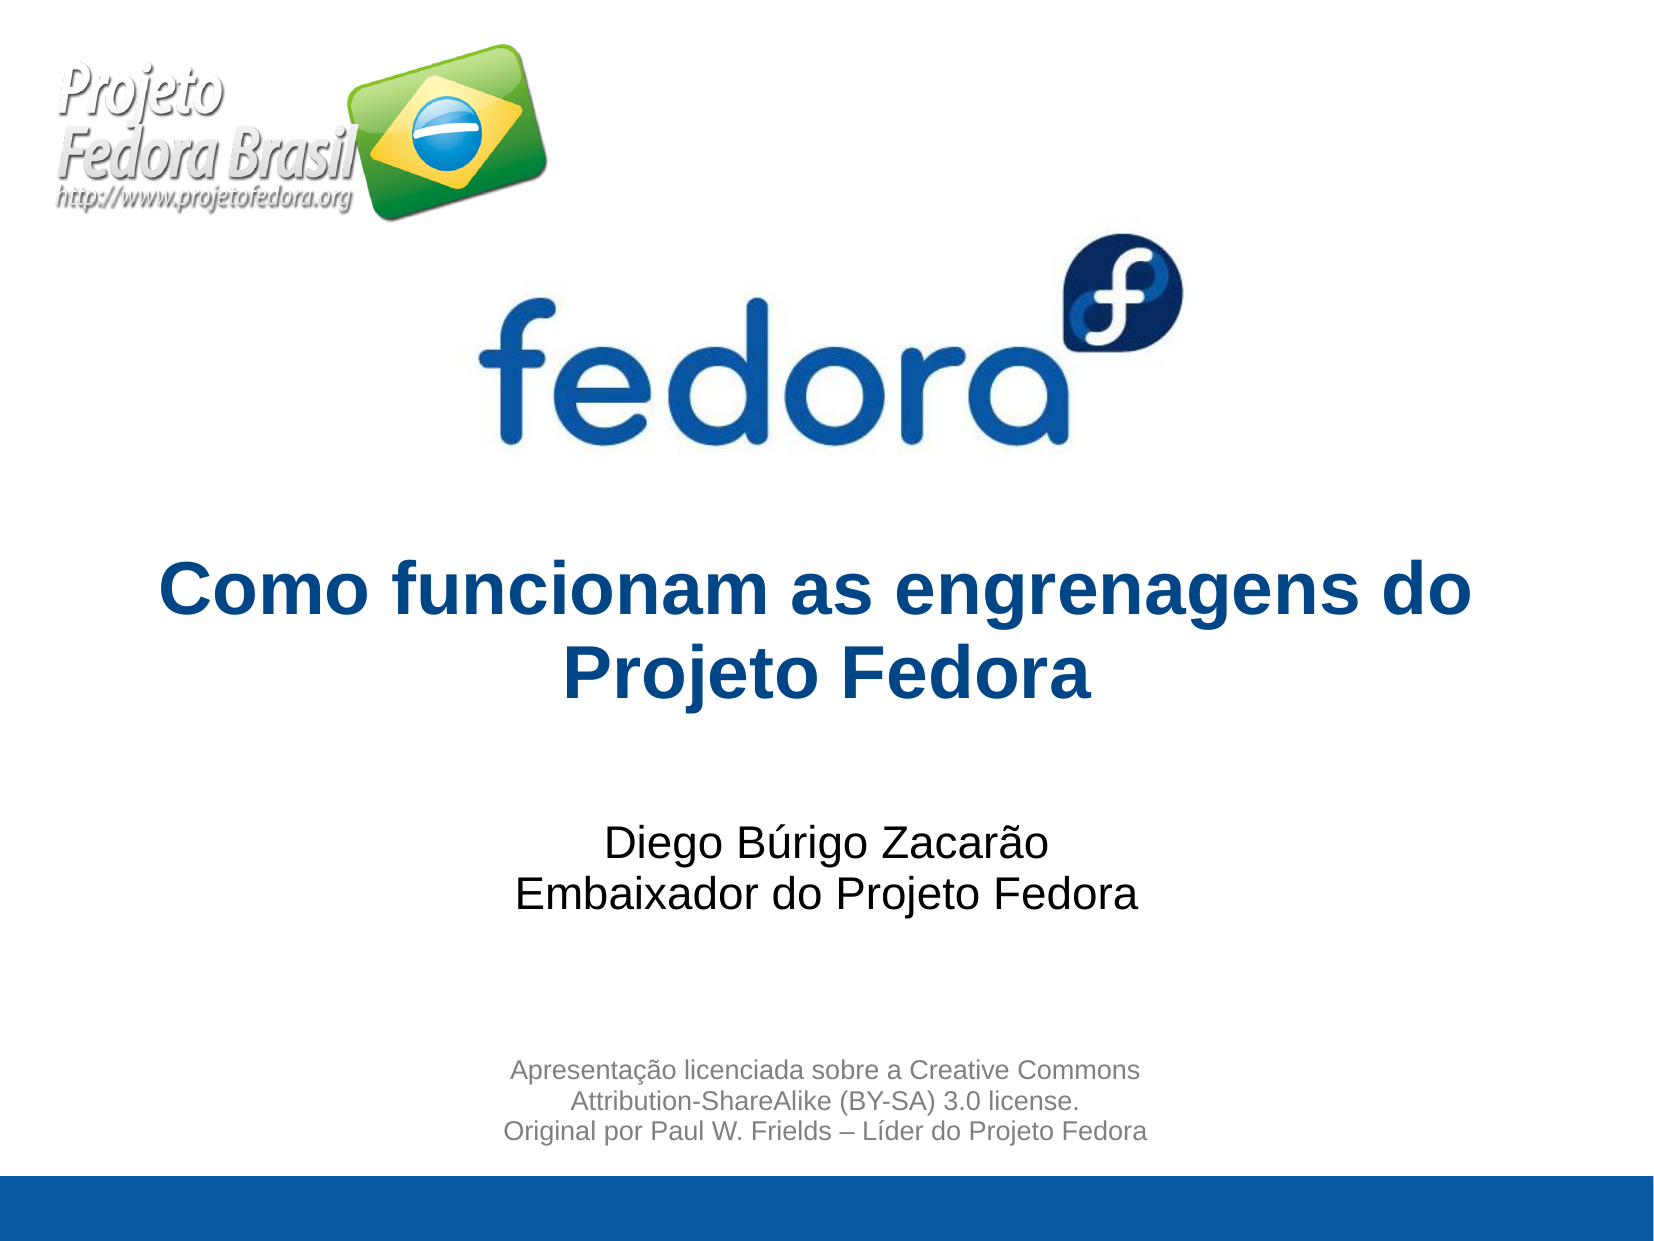

# Como funcionam as engrenagens do Projeto Fedora Diego Búrigo Zacarão Embaixador do Projeto Fedora
Apresentação licenciada sobre a Creative Commons
Attribution-ShareAlike (BY-SA) 3.0 license.
Original por Paul W. Frields – Líder do Projeto Fedora